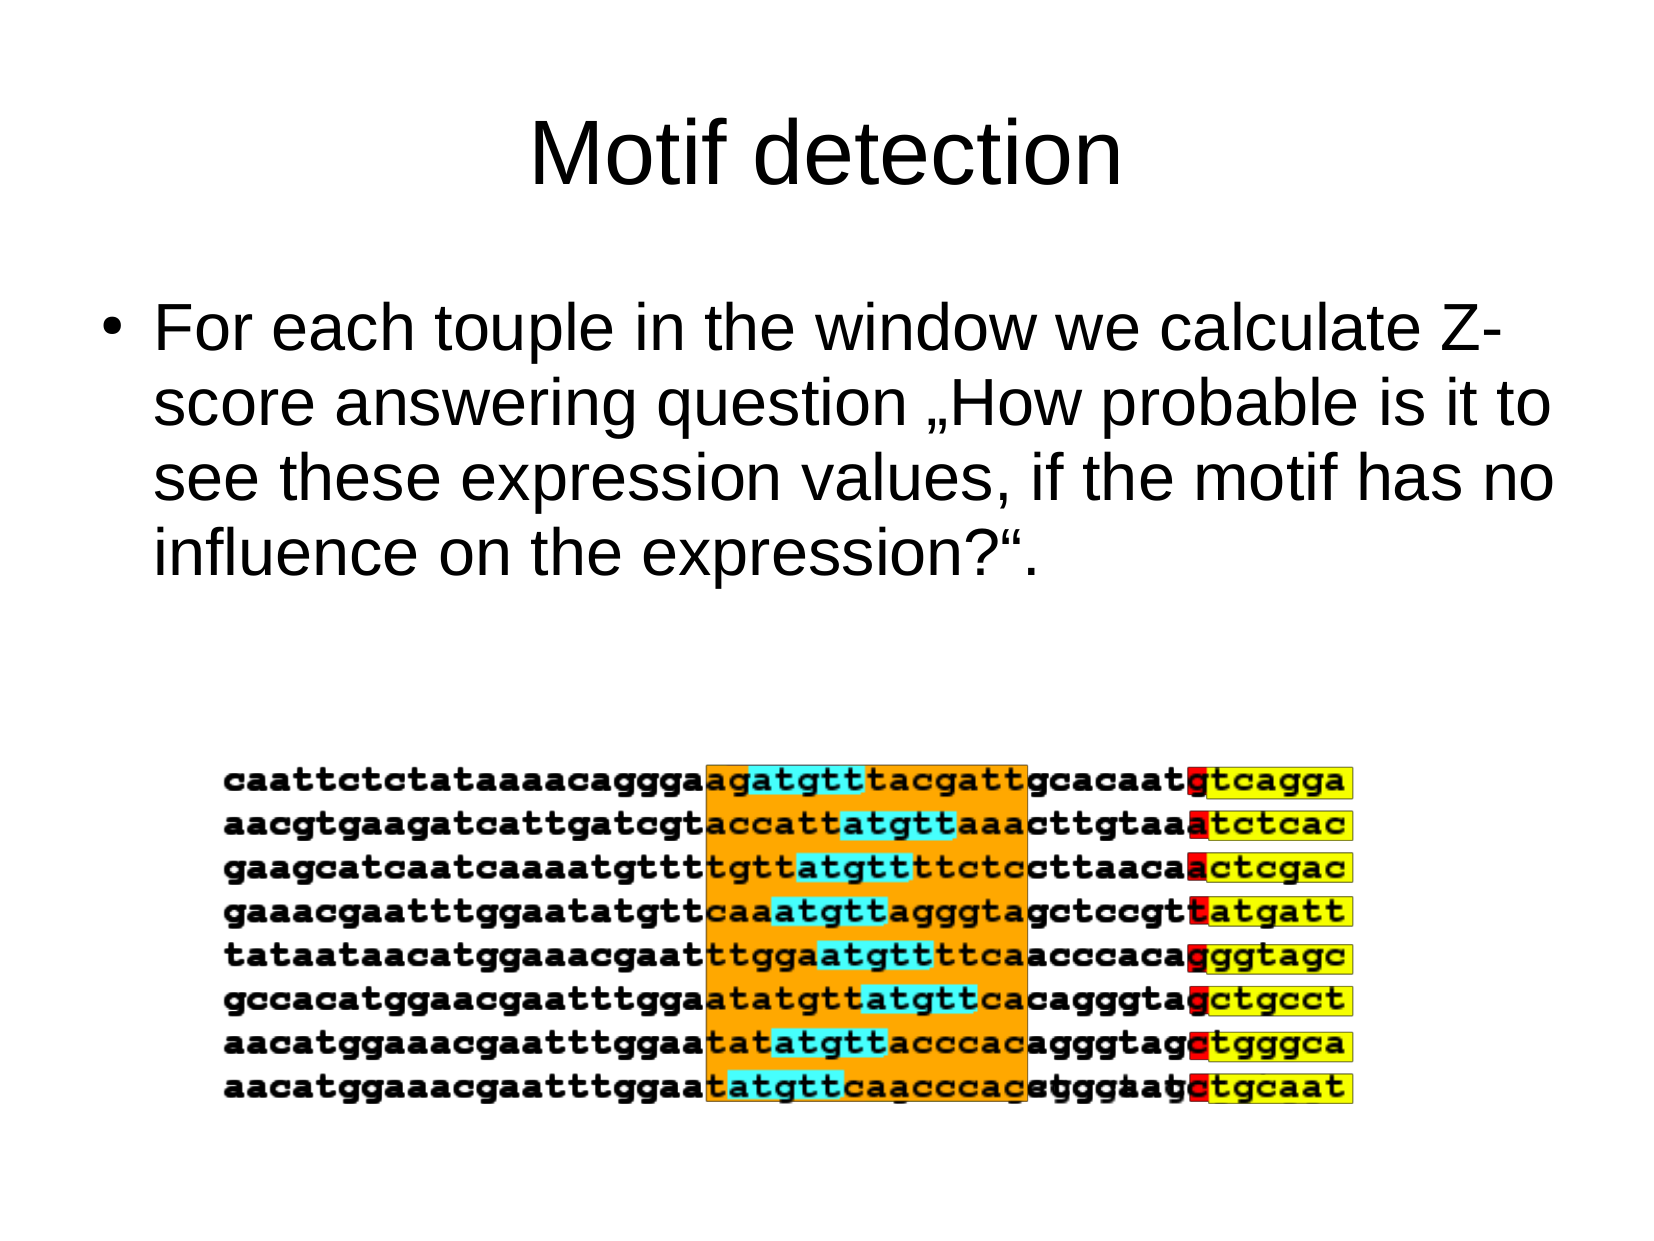

# Motif detection
For each touple in the window we calculate Z-score answering question „How probable is it to see these expression values, if the motif has no influence on the expression?“.